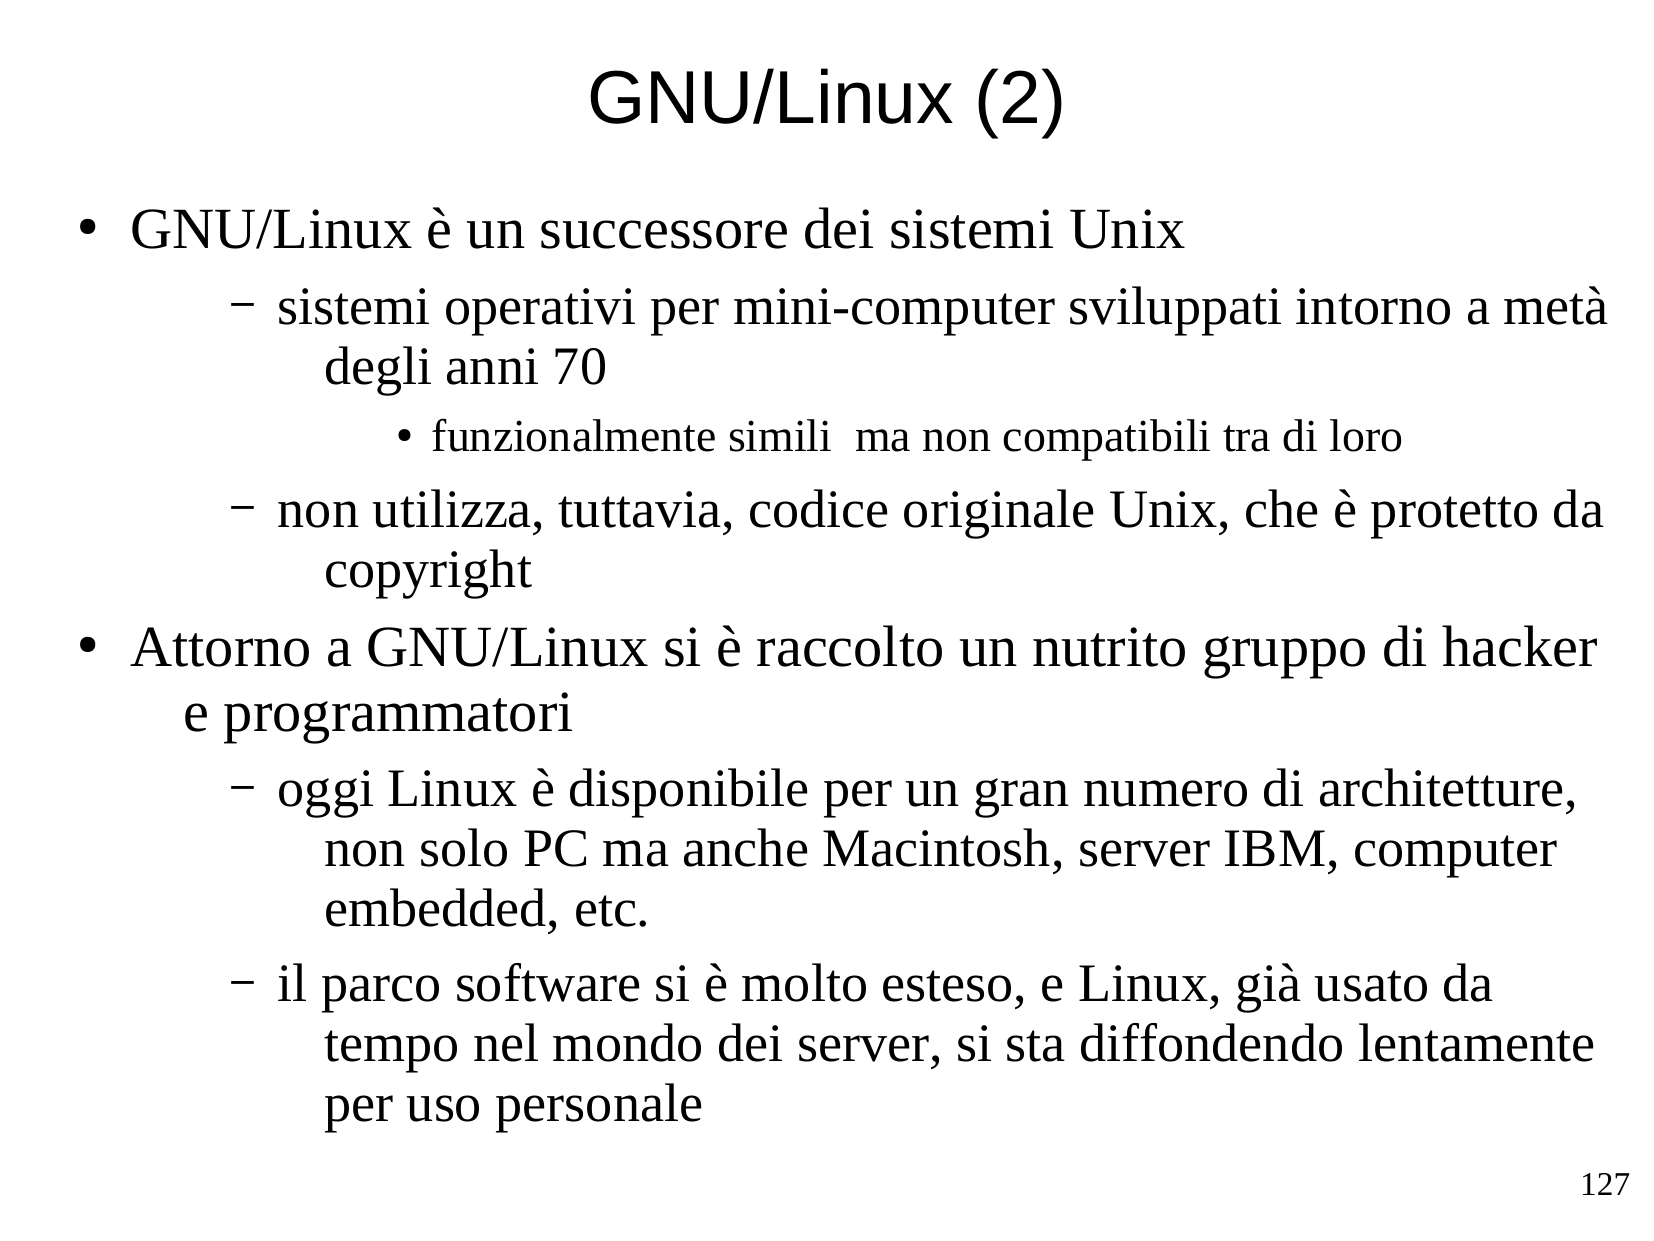

# GNU/Linux (2)
GNU/Linux è un successore dei sistemi Unix
sistemi operativi per mini-computer sviluppati intorno a metà degli anni 70
funzionalmente simili ma non compatibili tra di loro
non utilizza, tuttavia, codice originale Unix, che è protetto da copyright
Attorno a GNU/Linux si è raccolto un nutrito gruppo di hacker e programmatori
oggi Linux è disponibile per un gran numero di architetture, non solo PC ma anche Macintosh, server IBM, computer embedded, etc.
il parco software si è molto esteso, e Linux, già usato da tempo nel mondo dei server, si sta diffondendo lentamente per uso personale